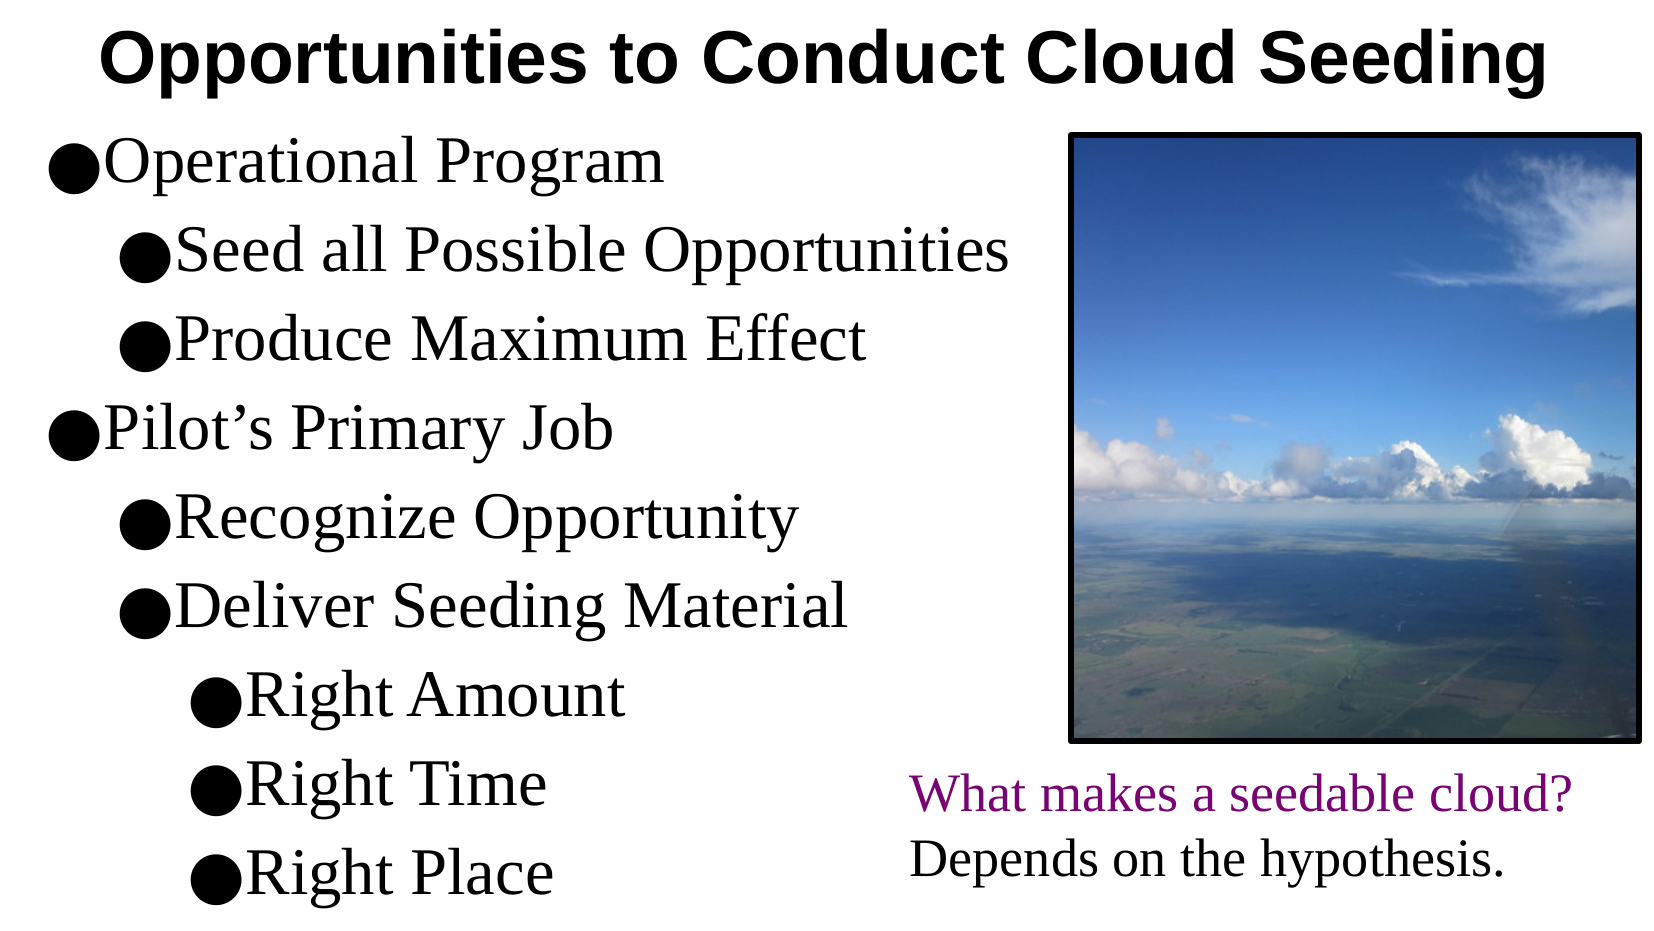

Opportunities to Conduct Cloud Seeding
Operational Program
Seed all Possible Opportunities
Produce Maximum Effect
Pilot’s Primary Job
Recognize Opportunity
Deliver Seeding Material
Right Amount
Right Time
Right Place
What makes a seedable cloud?
Depends on the hypothesis.